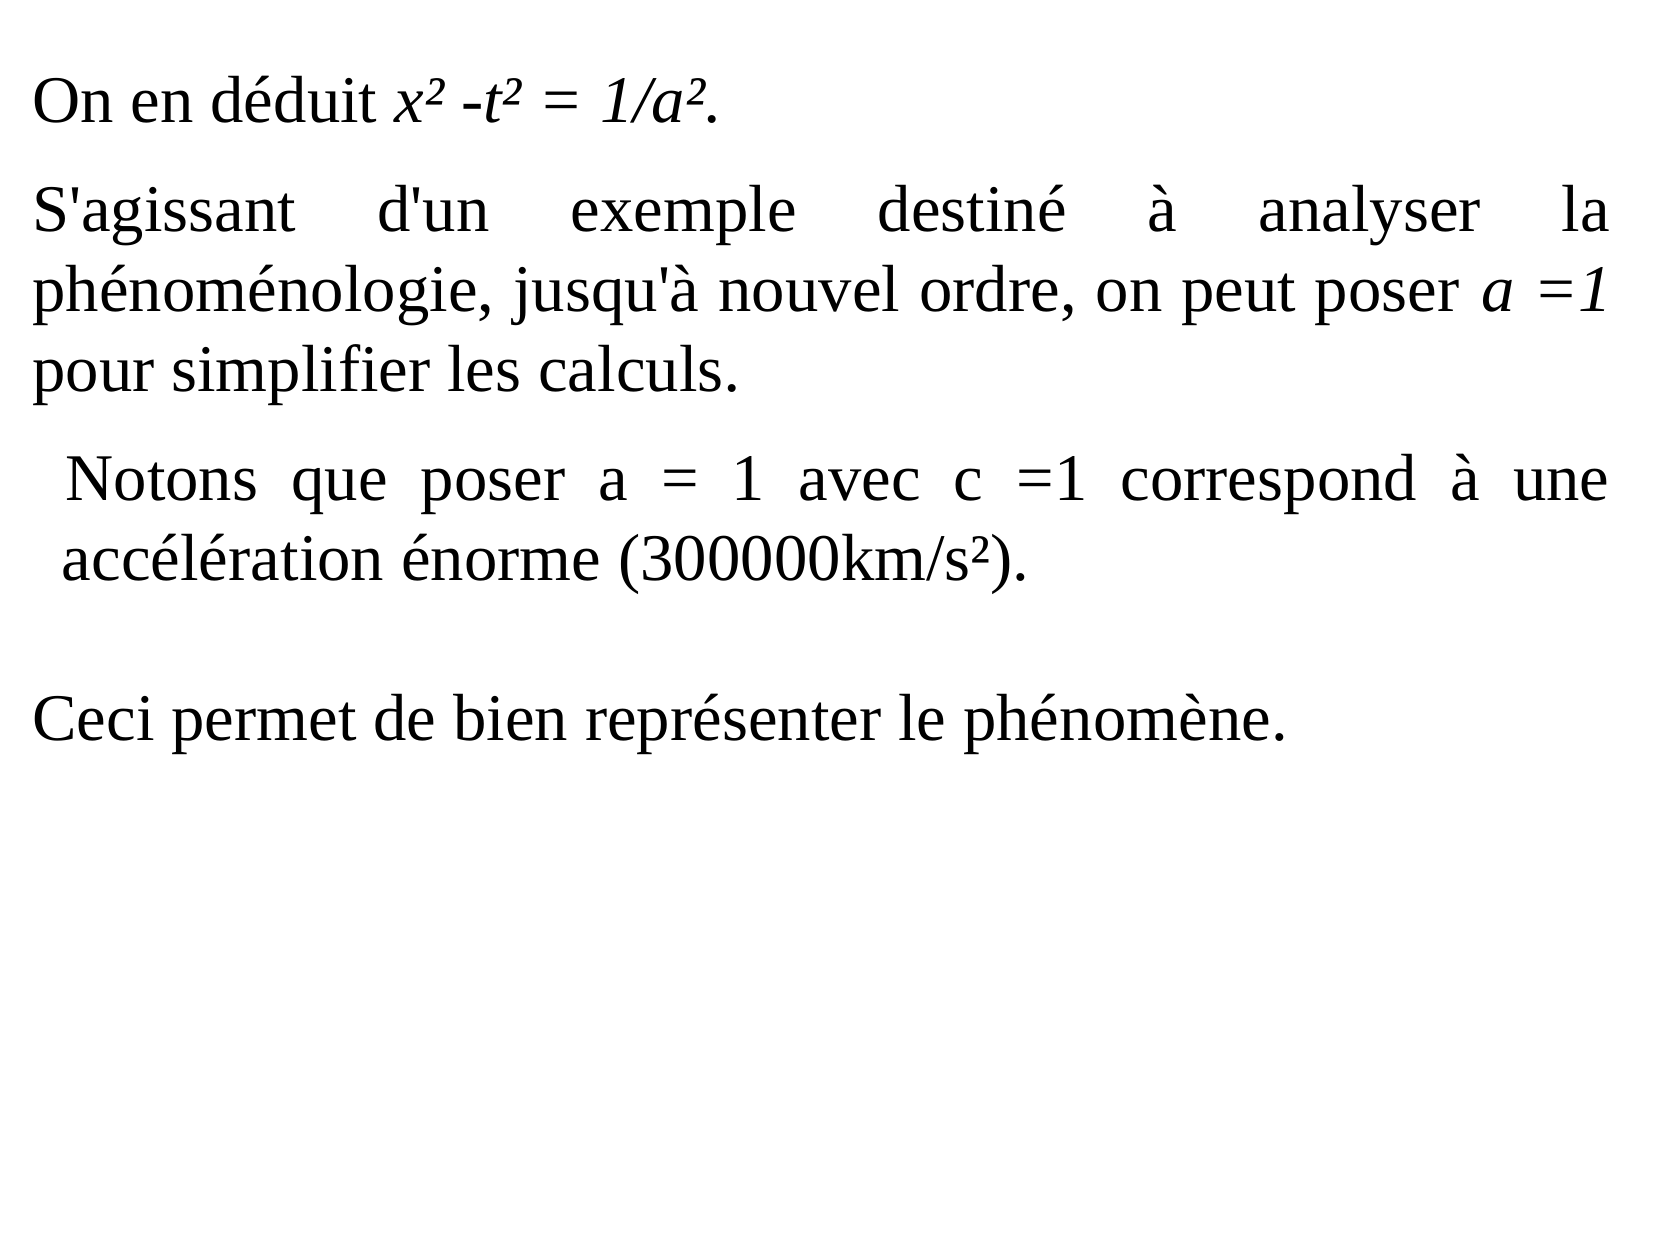

On en déduit x² -t² = 1/a².
S'agissant d'un exemple destiné à analyser la phénoménologie, jusqu'à nouvel ordre, on peut poser a =1 pour simplifier les calculs.
 Notons que poser a = 1 avec c =1 correspond à une accélération énorme (300000km/s²).
Ceci permet de bien représenter le phénomène.